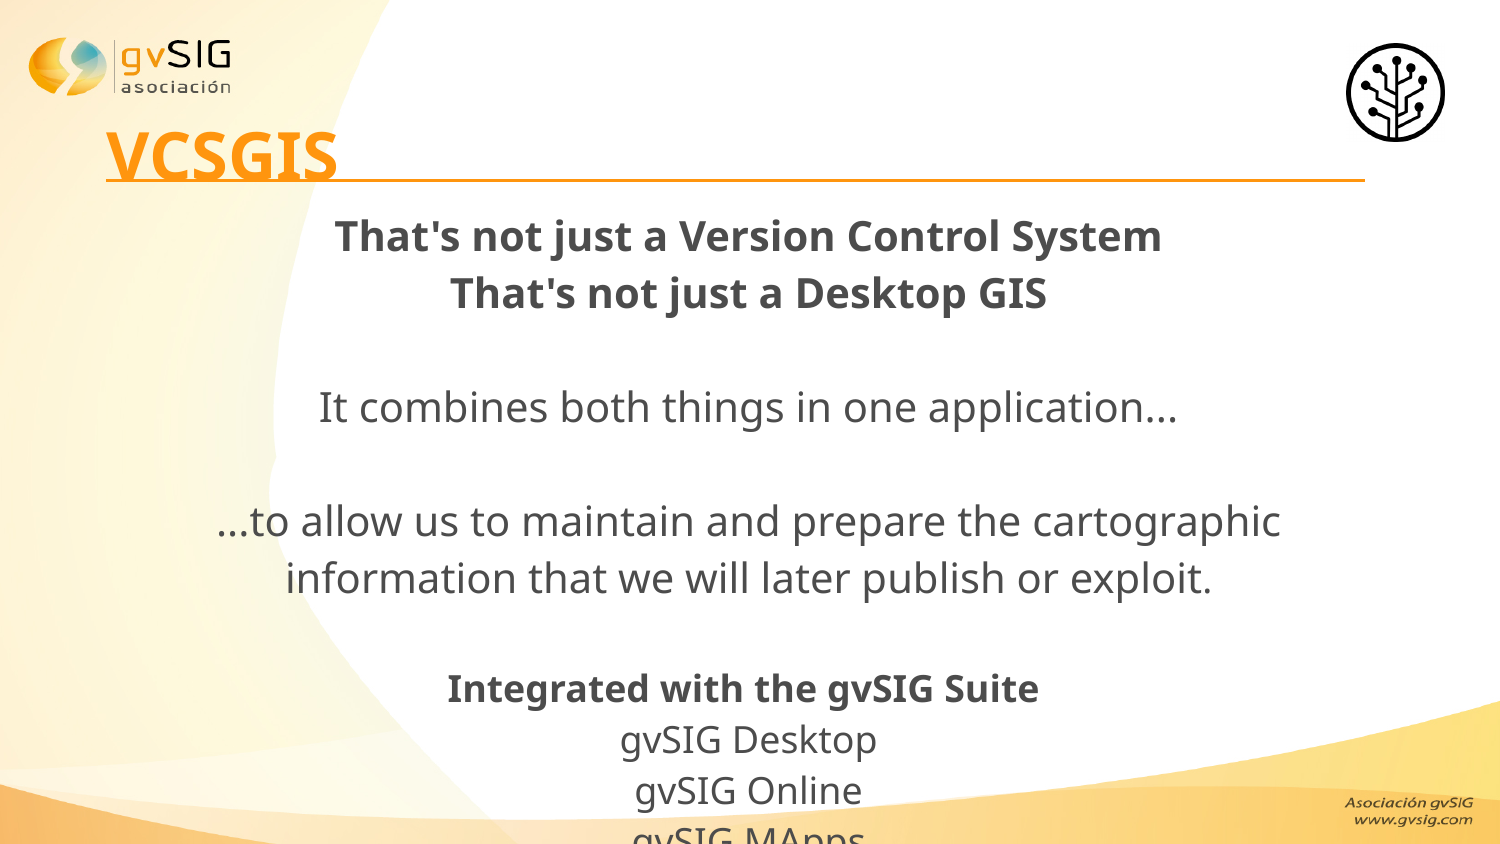

# VCSGIS
That's not just a Version Control System
That's not just a Desktop GIS
It combines both things in one application...
...to allow us to maintain and prepare the cartographic information that we will later publish or exploit.
Integrated with the gvSIG Suite
gvSIG Desktop
gvSIG Online
gvSIG MApps